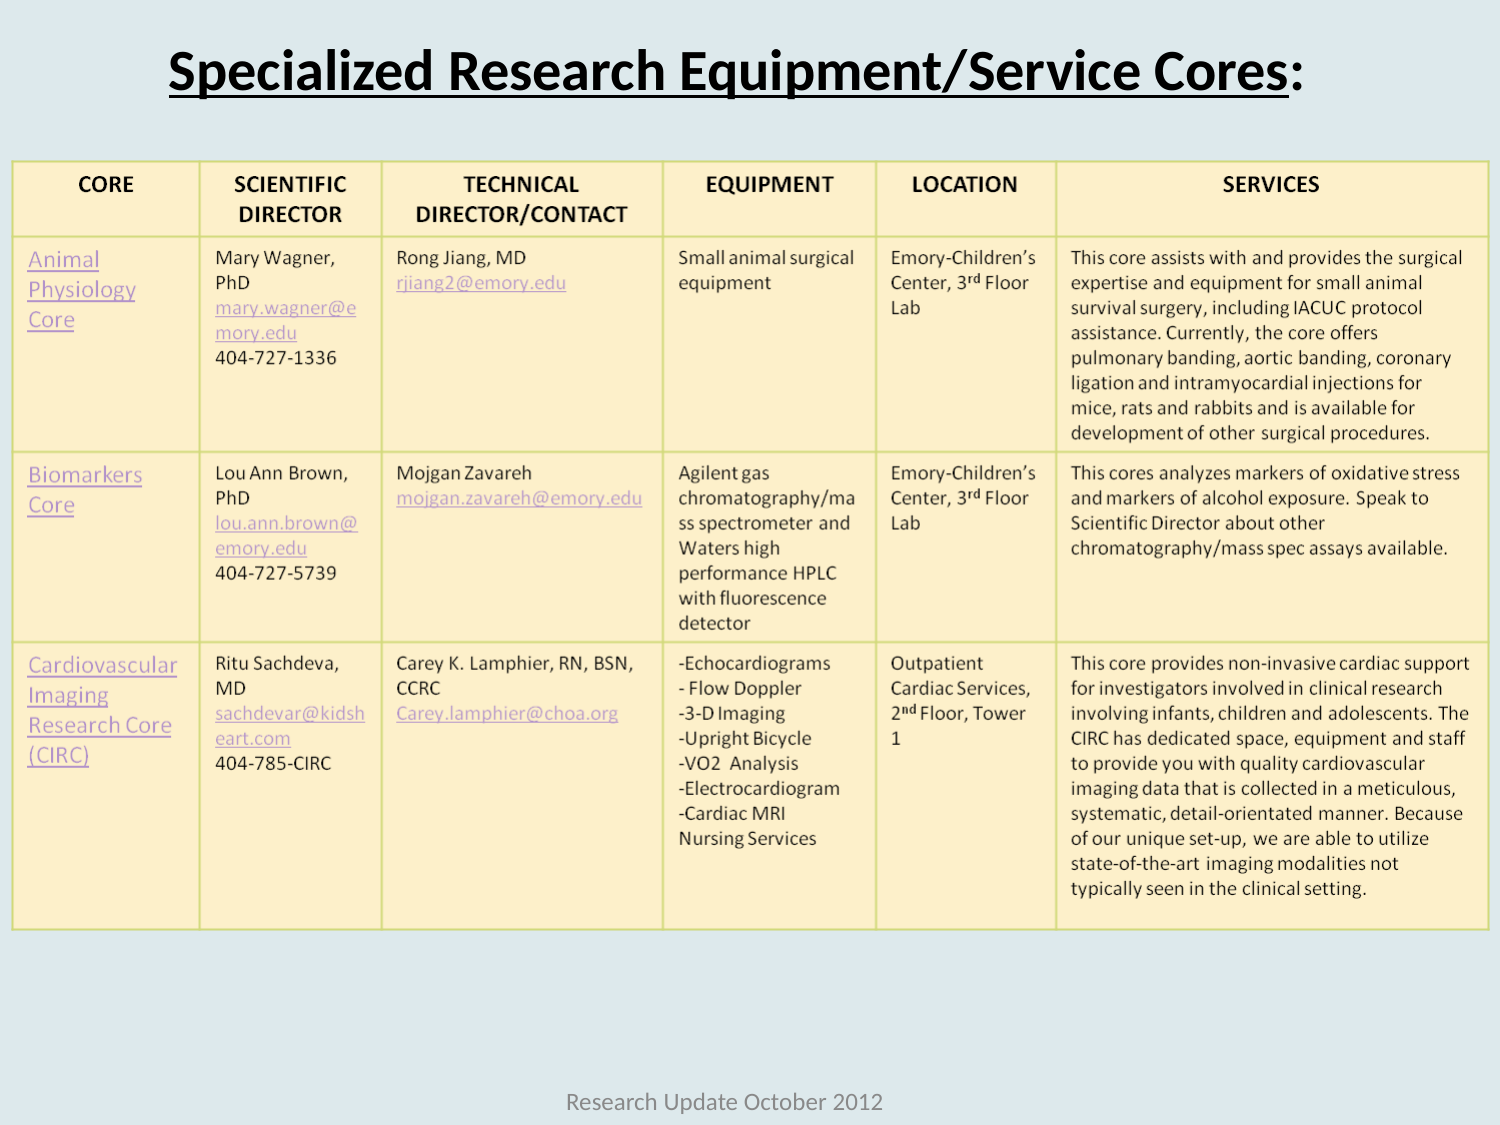

Specialized Research Equipment/Service Cores:
Research Update October 2012